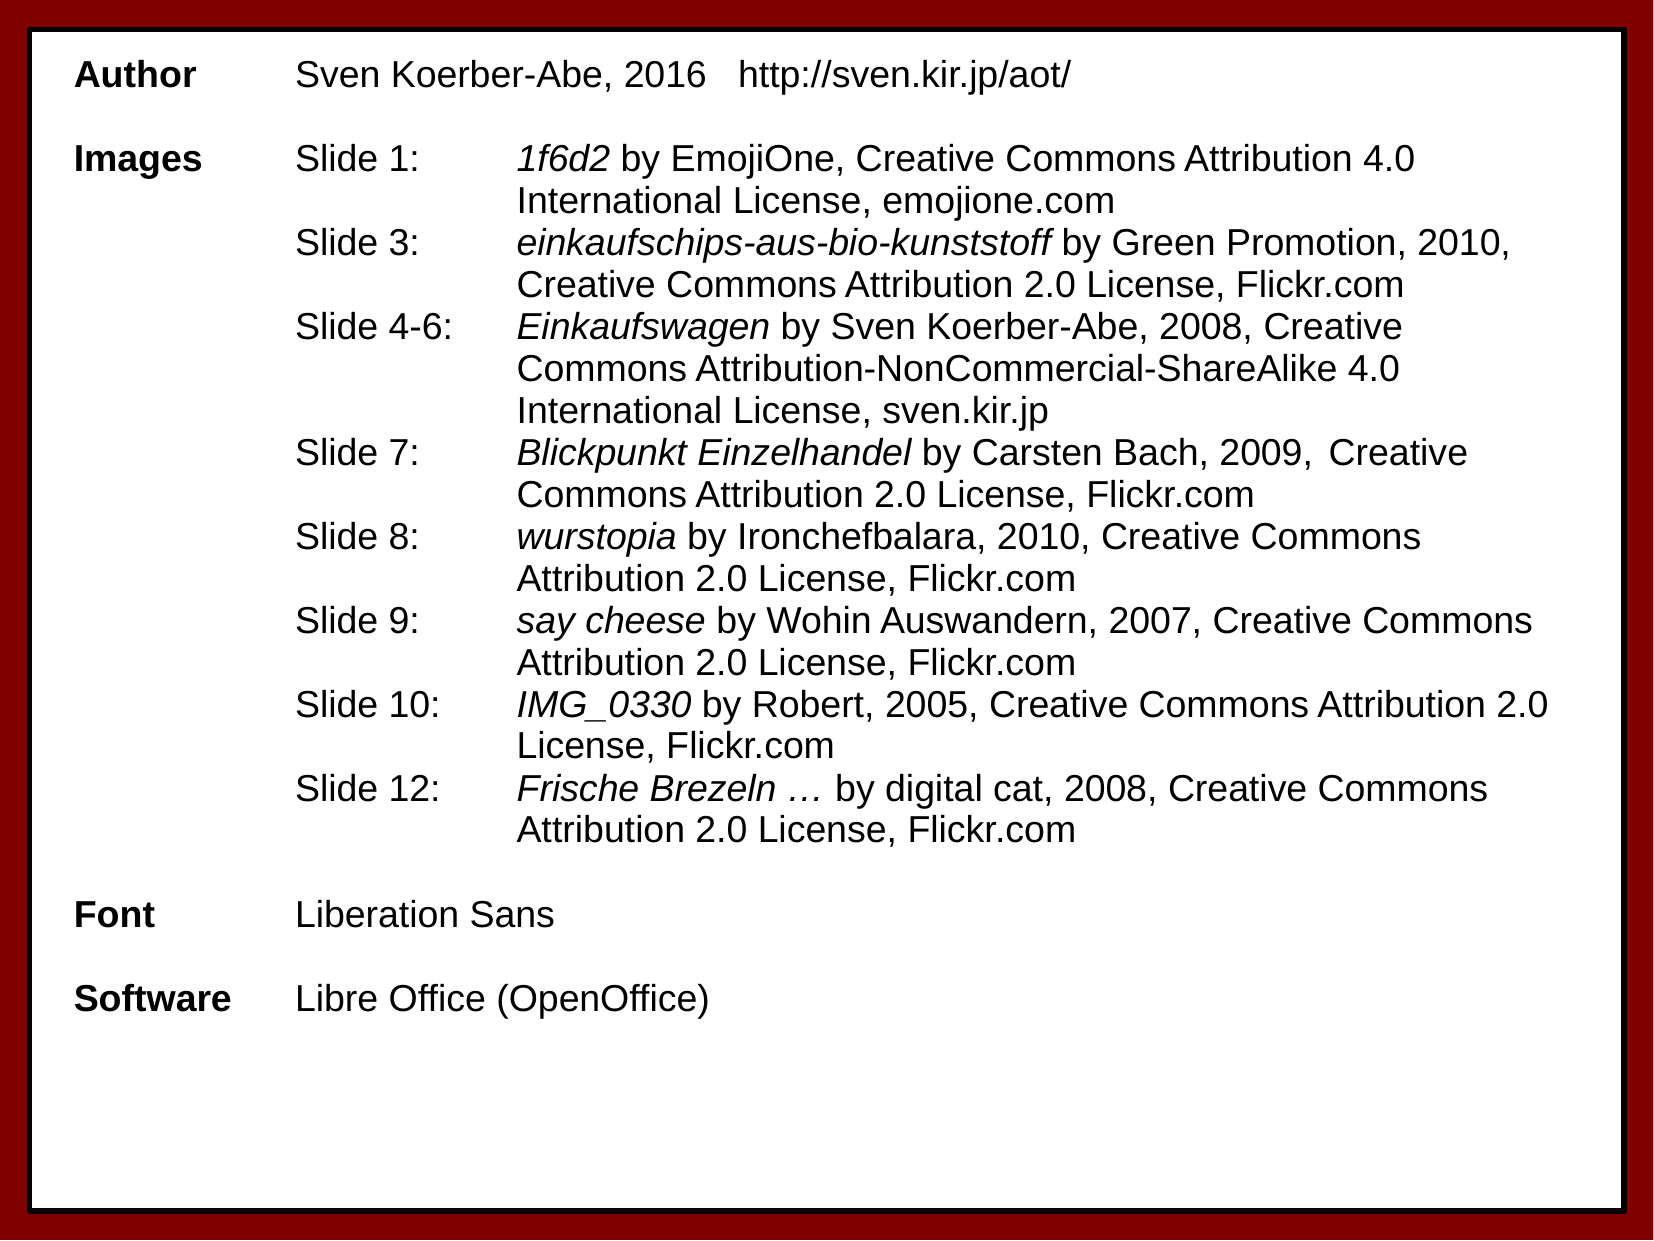

Author		Sven Koerber-Abe, 2016	http://sven.kir.jp/aot/
Images		Slide 1:		1f6d2 by EmojiOne, Creative Commons Attribution 4.0
						International License, emojione.com
			Slide 3:		einkaufschips-aus-bio-kunststoff by Green Promotion, 2010,
						Creative Commons Attribution 2.0 License, Flickr.com
			Slide 4-6:	Einkaufswagen by Sven Koerber-Abe, 2008, Creative
						Commons Attribution-NonCommercial-ShareAlike 4.0
						International License, sven.kir.jp
			Slide 7:		Blickpunkt Einzelhandel by Carsten Bach, 2009, 	Creative
						Commons Attribution 2.0 License, Flickr.com
			Slide 8:		wurstopia by Ironchefbalara, 2010, Creative Commons
						Attribution 2.0 License, Flickr.com
			Slide 9:		say cheese by Wohin Auswandern, 2007, Creative Commons
						Attribution 2.0 License, Flickr.com
			Slide 10:		IMG_0330 by Robert, 2005, Creative Commons Attribution 2.0
						License, Flickr.com
			Slide 12:		Frische Brezeln … by digital cat, 2008, Creative Commons
						Attribution 2.0 License, Flickr.com
Font		Liberation Sans
Software	Libre Office (OpenOffice)